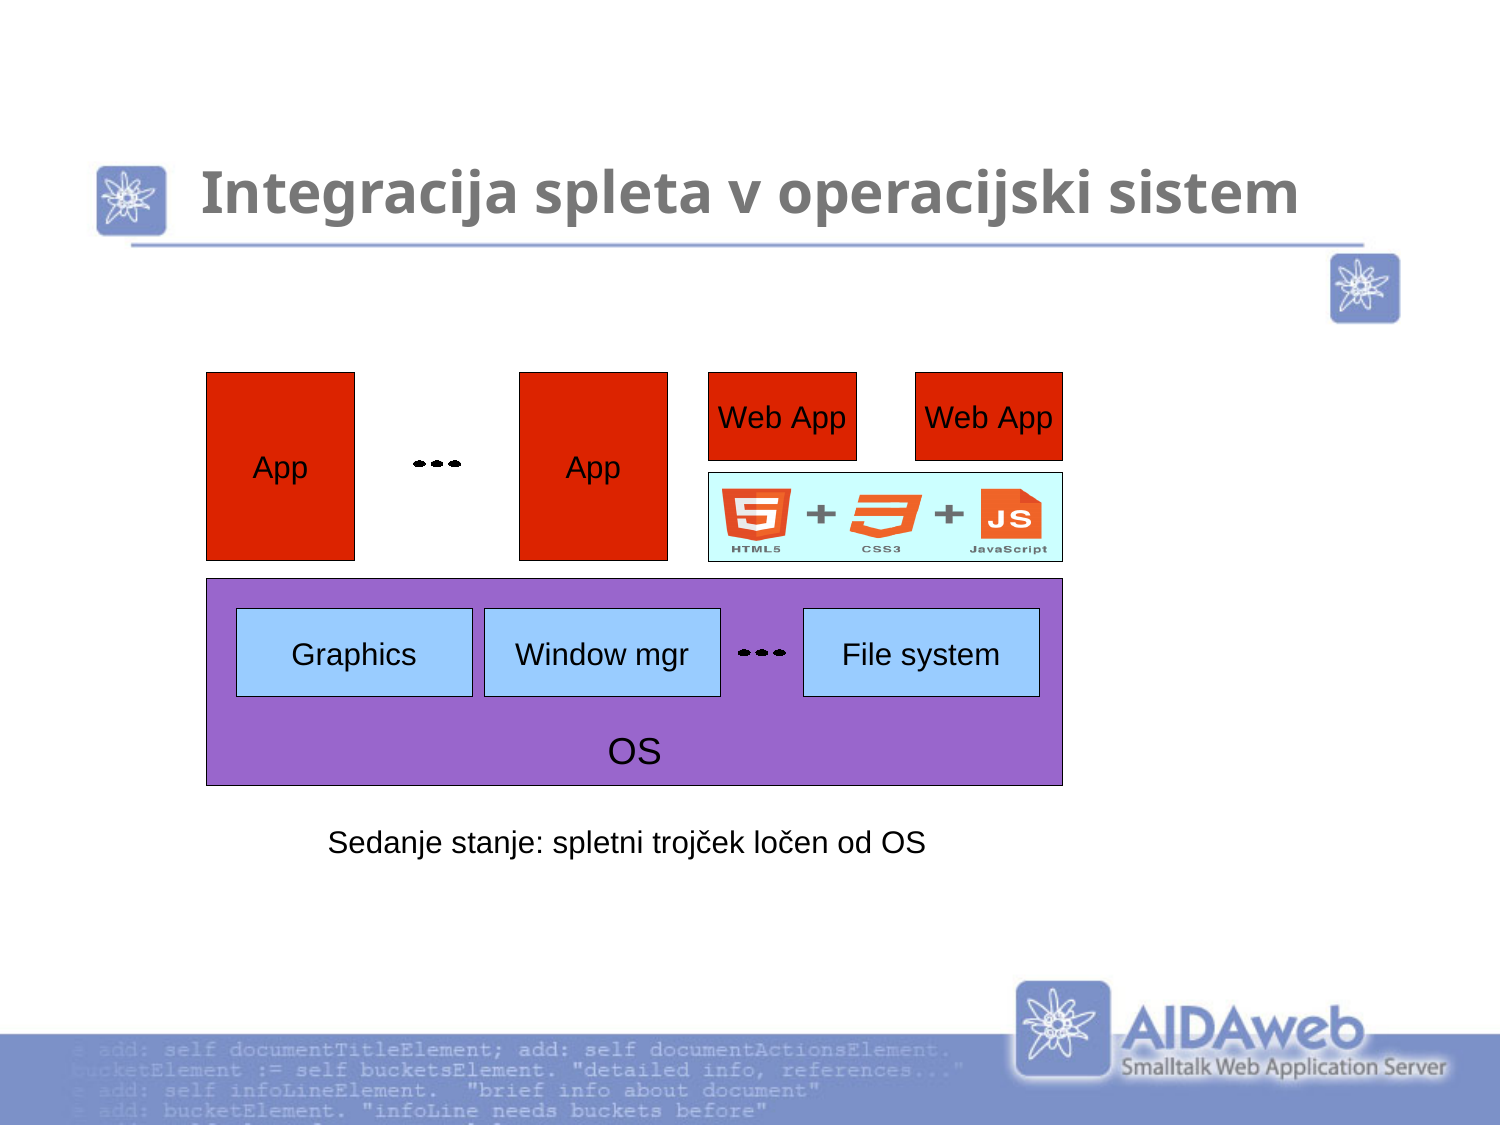

# Integracija spleta v operacijski sistem
App
App
Web App
Web App
OS
Graphics
Window mgr
File system
Sedanje stanje: spletni trojček ločen od OS